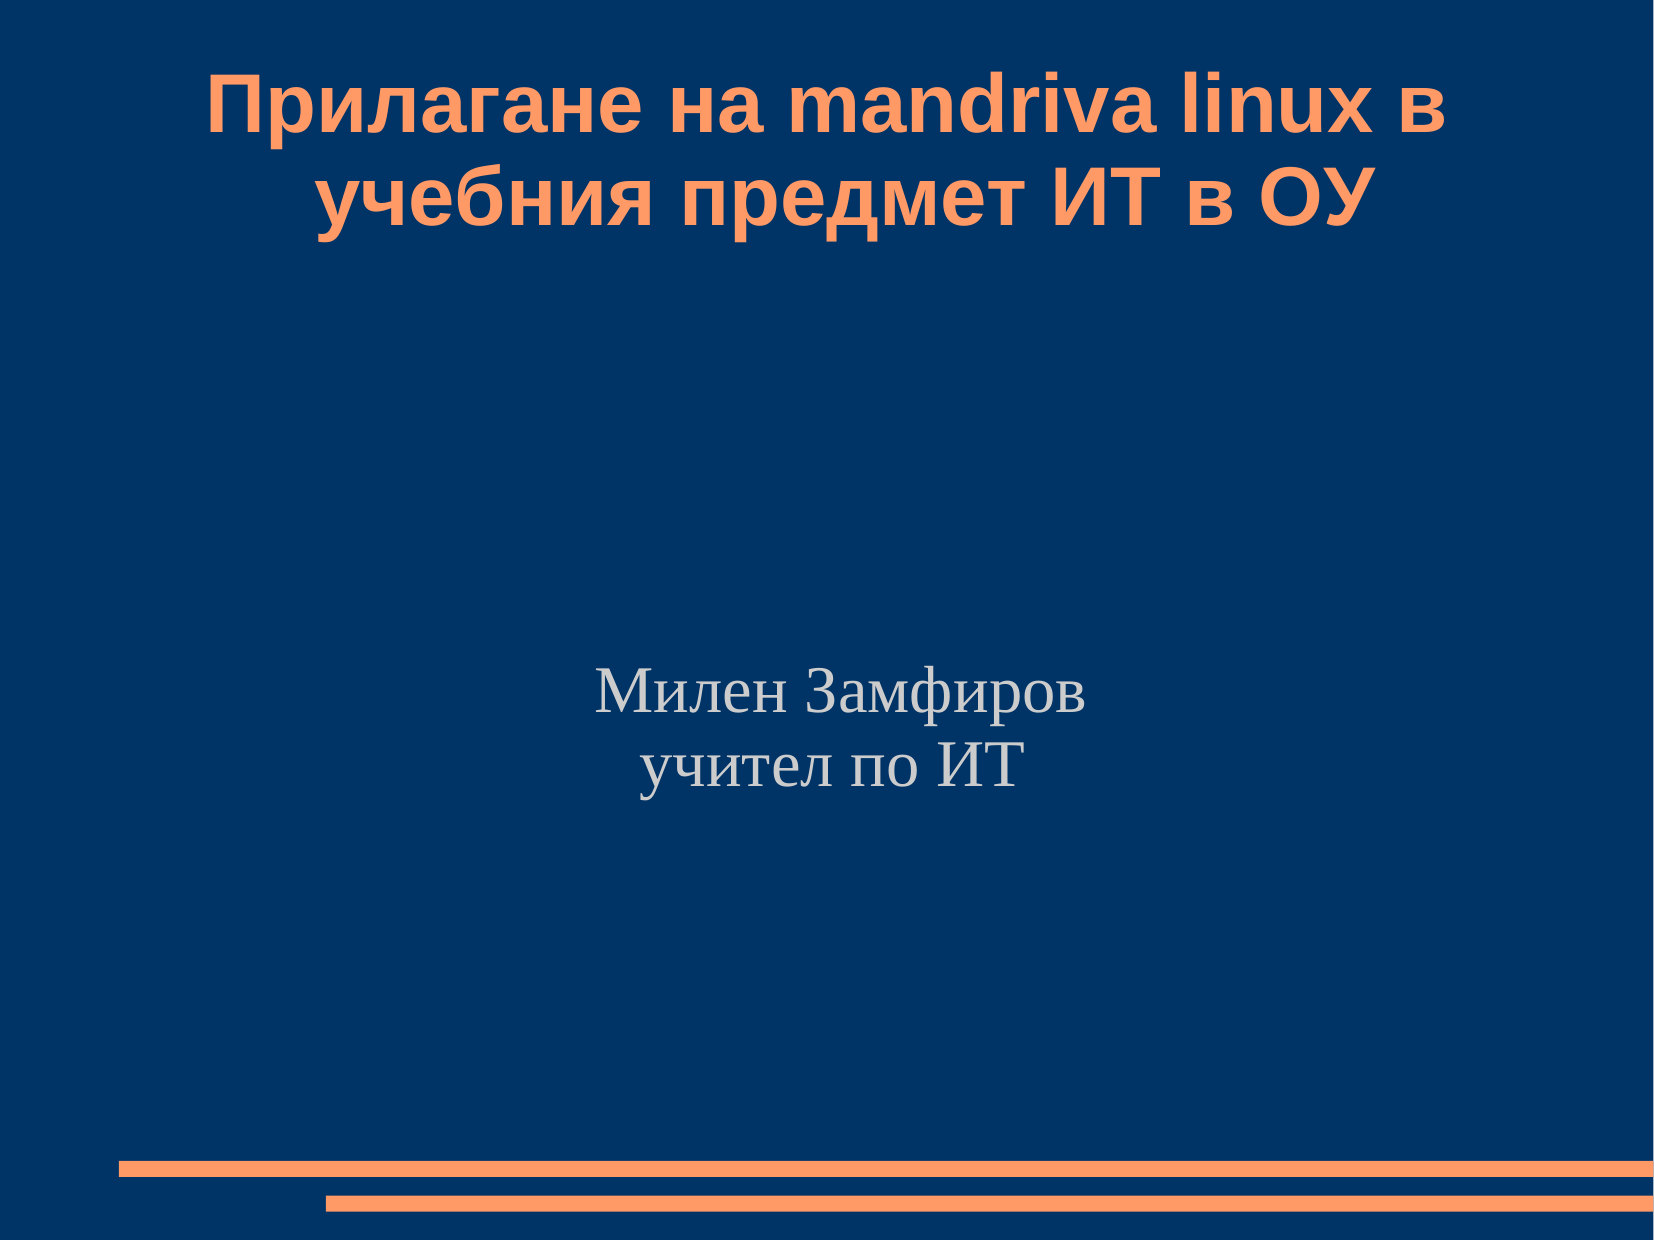

# Прилагане на mandriva linux в учебния предмет ИТ в ОУ
Милен Замфиров
учител по ИТ